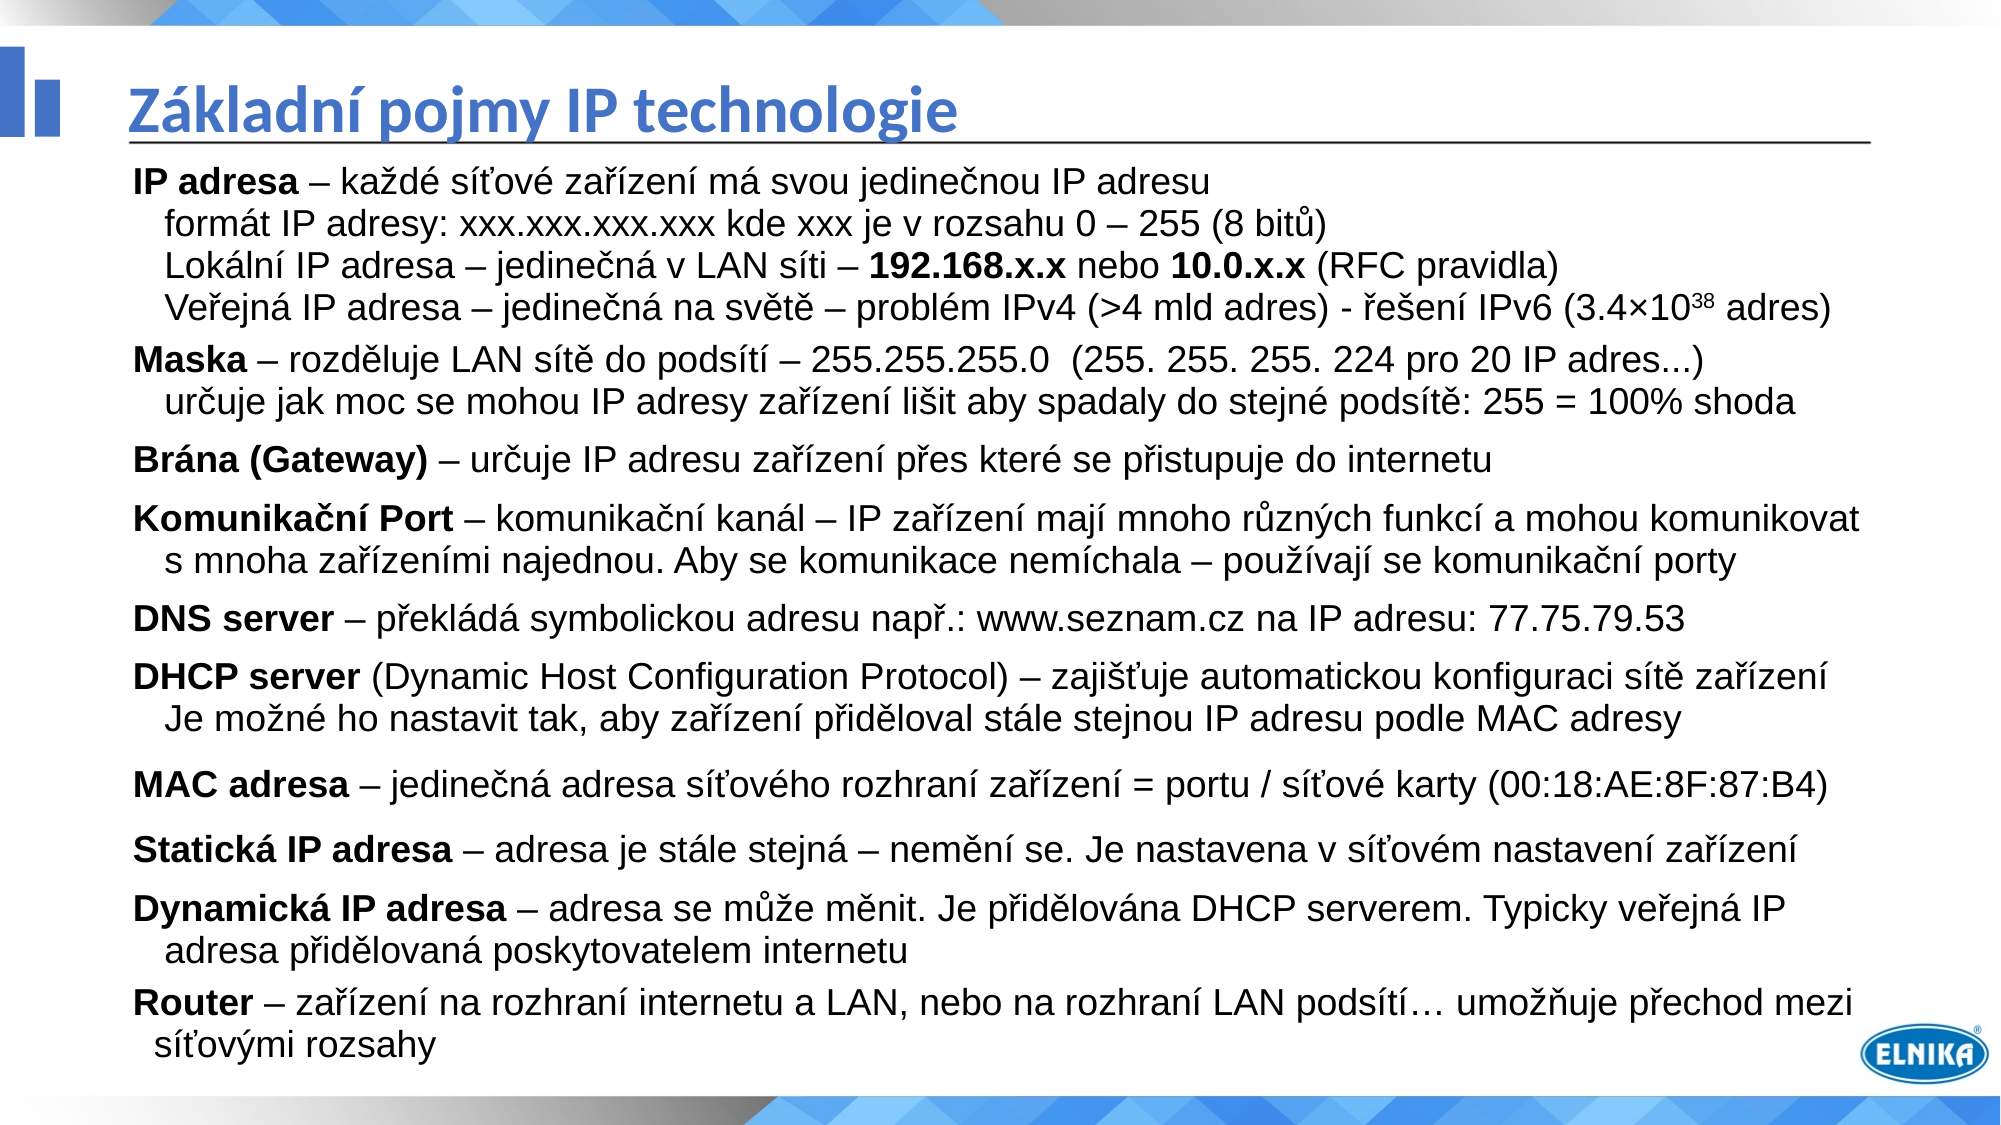

Základní pojmy IP technologie
IP adresa – každé síťové zařízení má svou jedinečnou IP adresu
 formát IP adresy: xxx.xxx.xxx.xxx kde xxx je v rozsahu 0 – 255 (8 bitů)
 Lokální IP adresa – jedinečná v LAN síti – 192.168.x.x nebo 10.0.x.x (RFC pravidla)
 Veřejná IP adresa – jedinečná na světě – problém IPv4 (>4 mld adres) - řešení IPv6 (3.4×1038 adres)
Maska – rozděluje LAN sítě do podsítí – 255.255.255.0 (255. 255. 255. 224 pro 20 IP adres...)
 určuje jak moc se mohou IP adresy zařízení lišit aby spadaly do stejné podsítě: 255 = 100% shoda
Brána (Gateway) – určuje IP adresu zařízení přes které se přistupuje do internetu
Komunikační Port – komunikační kanál – IP zařízení mají mnoho různých funkcí a mohou komunikovat s mnoha zařízeními najednou. Aby se komunikace nemíchala – používají se komunikační porty
DNS server – překládá symbolickou adresu např.: www.seznam.cz na IP adresu: 77.75.79.53
DHCP server (Dynamic Host Configuration Protocol) – zajišťuje automatickou konfiguraci sítě zařízení Je možné ho nastavit tak, aby zařízení přiděloval stále stejnou IP adresu podle MAC adresy
MAC adresa – jedinečná adresa síťového rozhraní zařízení = portu / síťové karty (00:18:AE:8F:87:B4)
Statická IP adresa – adresa je stále stejná – nemění se. Je nastavena v síťovém nastavení zařízení
Dynamická IP adresa – adresa se může měnit. Je přidělována DHCP serverem. Typicky veřejná IP adresa přidělovaná poskytovatelem internetu
Router – zařízení na rozhraní internetu a LAN, nebo na rozhraní LAN podsítí… umožňuje přechod mezi síťovými rozsahy